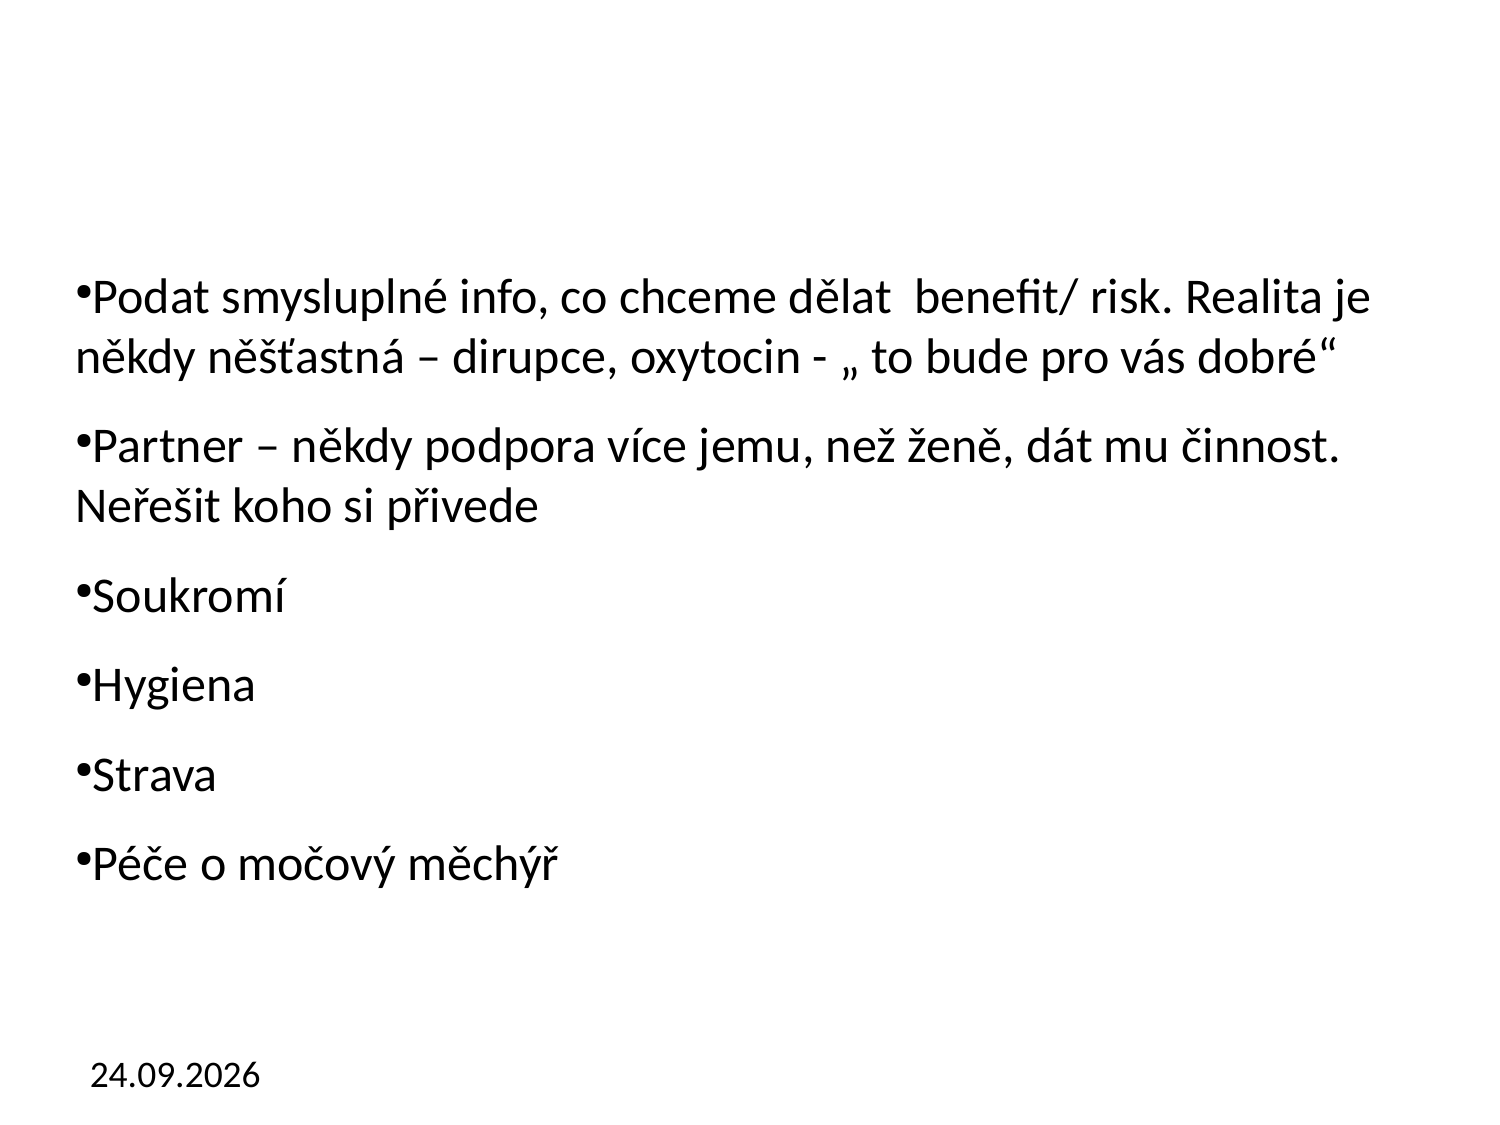

#
Podat smysluplné info, co chceme dělat benefit/ risk. Realita je někdy něšťastná – dirupce, oxytocin - „ to bude pro vás dobré“
Partner – někdy podpora více jemu, než ženě, dát mu činnost. Neřešit koho si přivede
Soukromí
Hygiena
Strava
Péče o močový měchýř